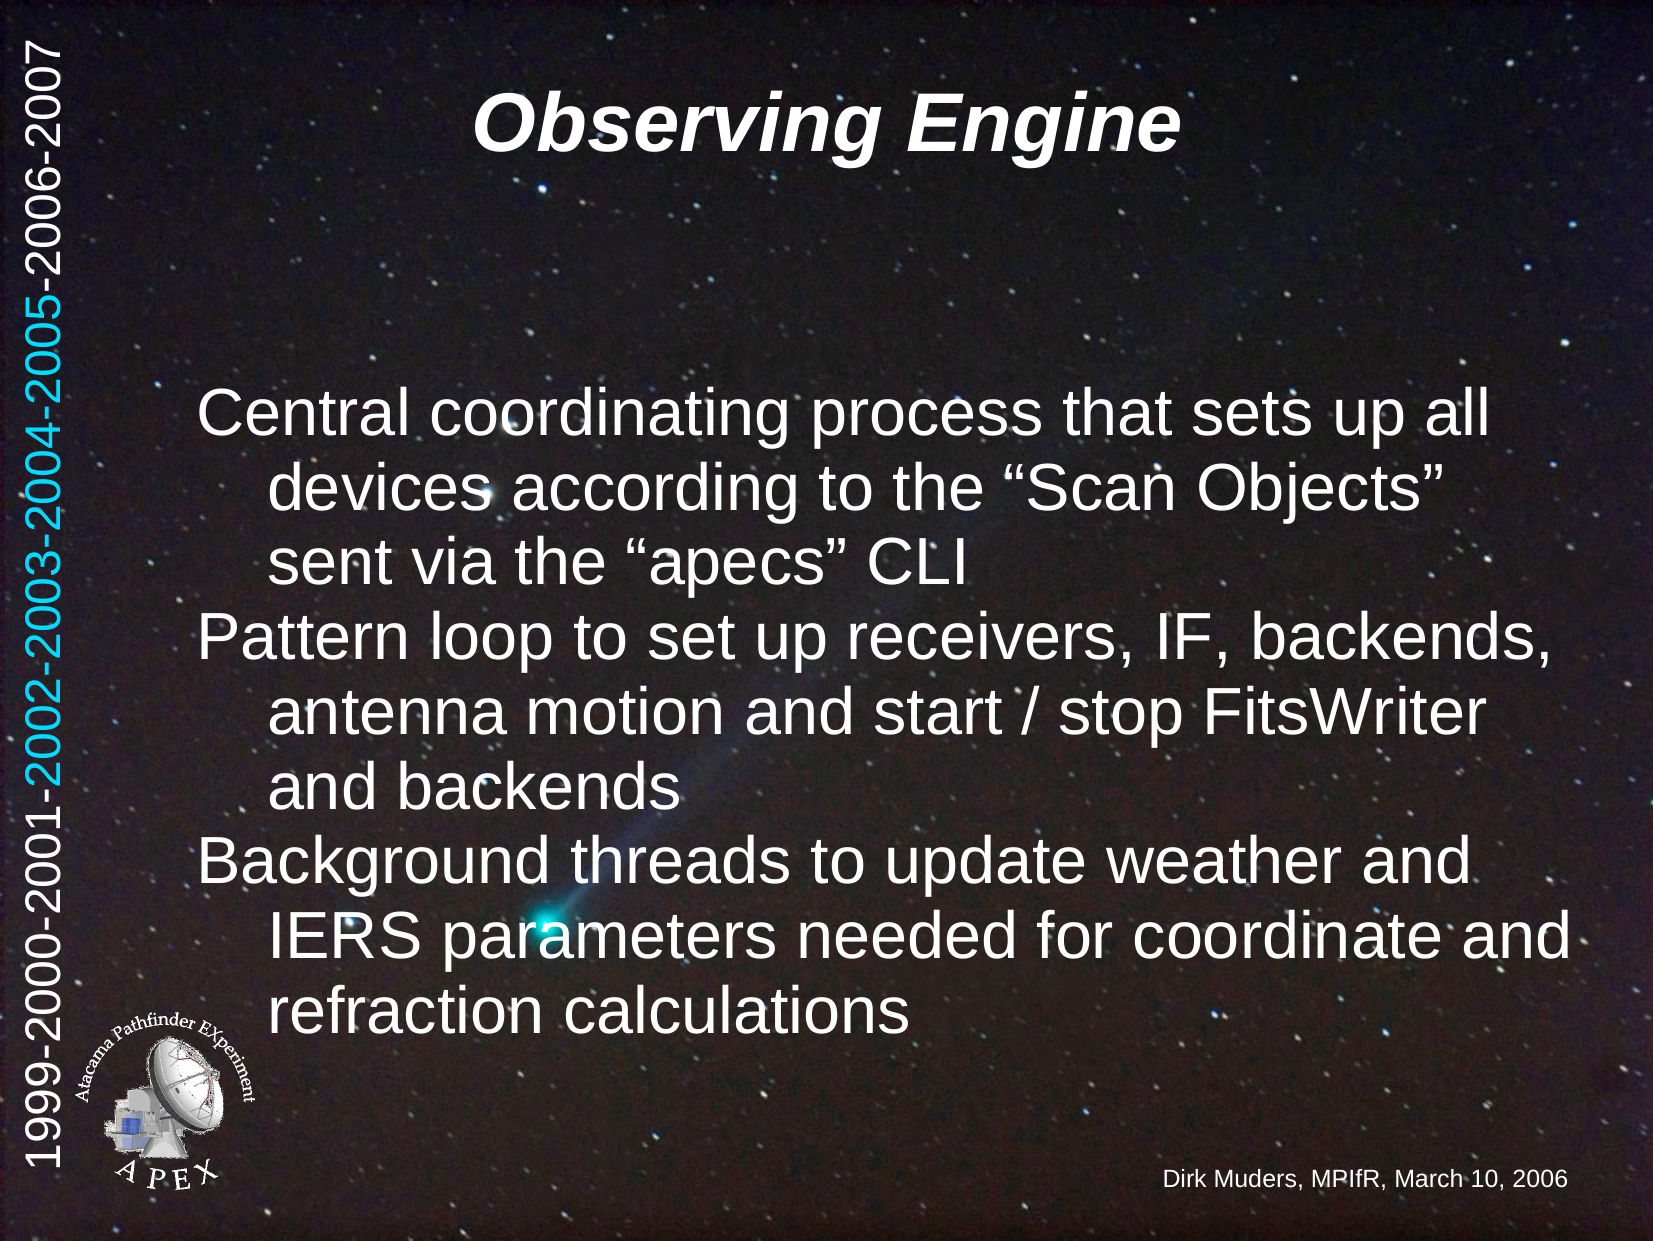

# Observing Engine
1999-2000-2001-2002-2003-2004-2005-2006-2007
Central coordinating process that sets up all devices according to the “Scan Objects” sent via the “apecs” CLI
Pattern loop to set up receivers, IF, backends, antenna motion and start / stop FitsWriter and backends
Background threads to update weather and IERS parameters needed for coordinate and refraction calculations